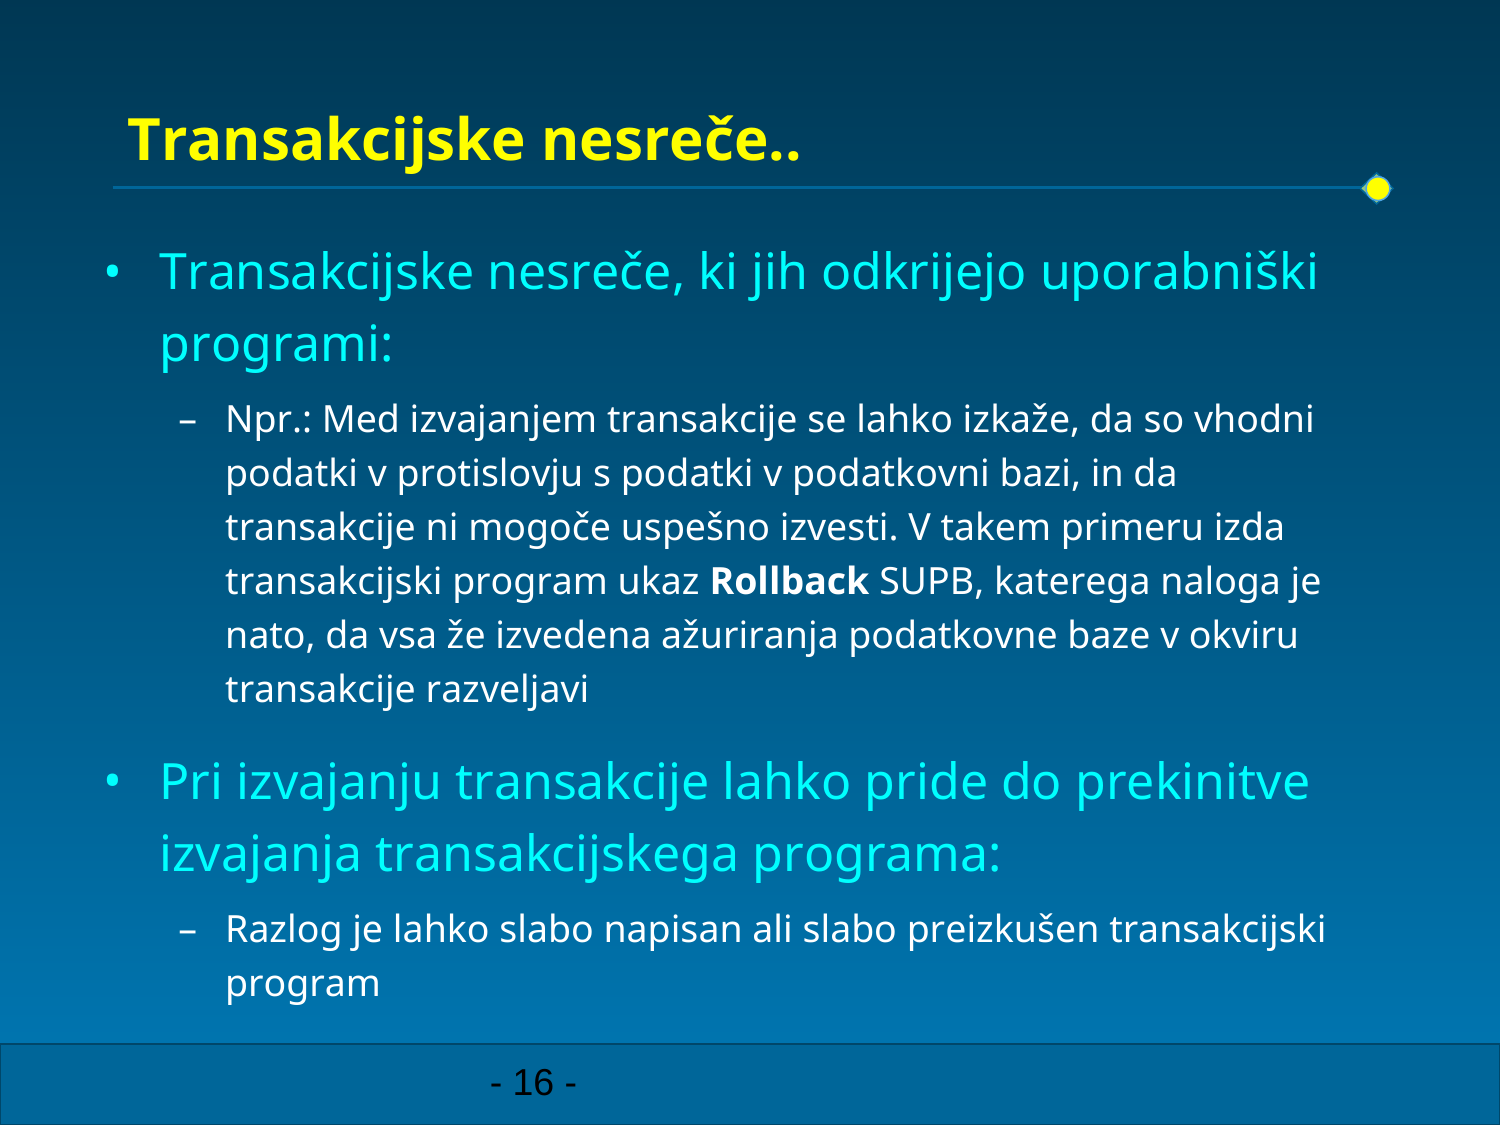

# Transakcijske nesreče..
Transakcijske nesreče, ki jih odkrijejo uporabniški programi:
Npr.: Med izvajanjem transakcije se lahko izkaže, da so vhodni podatki v protislovju s podatki v podatkovni bazi, in da transakcije ni mogoče uspešno izvesti. V takem primeru izda transakcijski program ukaz Rollback SUPB, katerega naloga je nato, da vsa že izvedena ažuriranja podatkovne baze v okviru transakcije razveljavi
Pri izvajanju transakcije lahko pride do prekinitve izvajanja transakcijskega programa:
Razlog je lahko slabo napisan ali slabo preizkušen transakcijski program